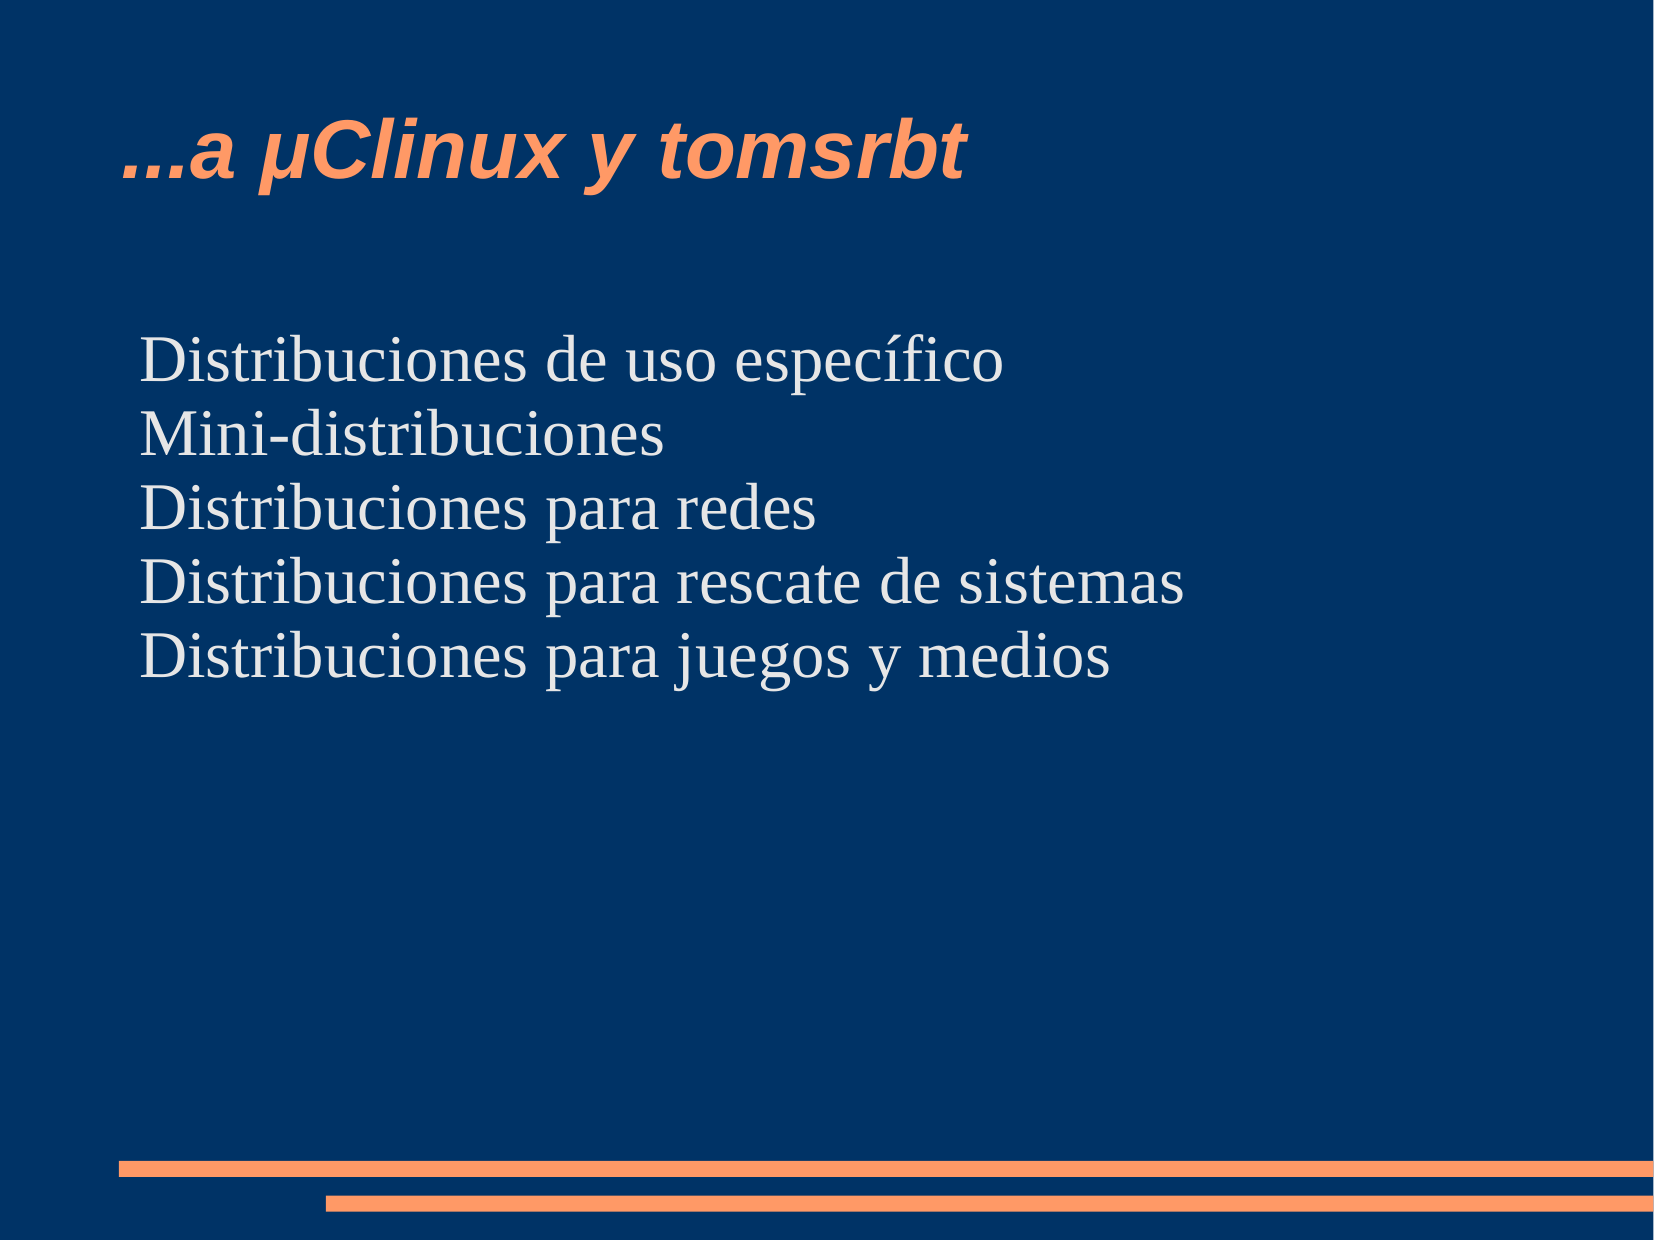

# ...a μClinux y tomsrbt
Distribuciones de uso específico
Mini-distribuciones
Distribuciones para redes
Distribuciones para rescate de sistemas
Distribuciones para juegos y medios